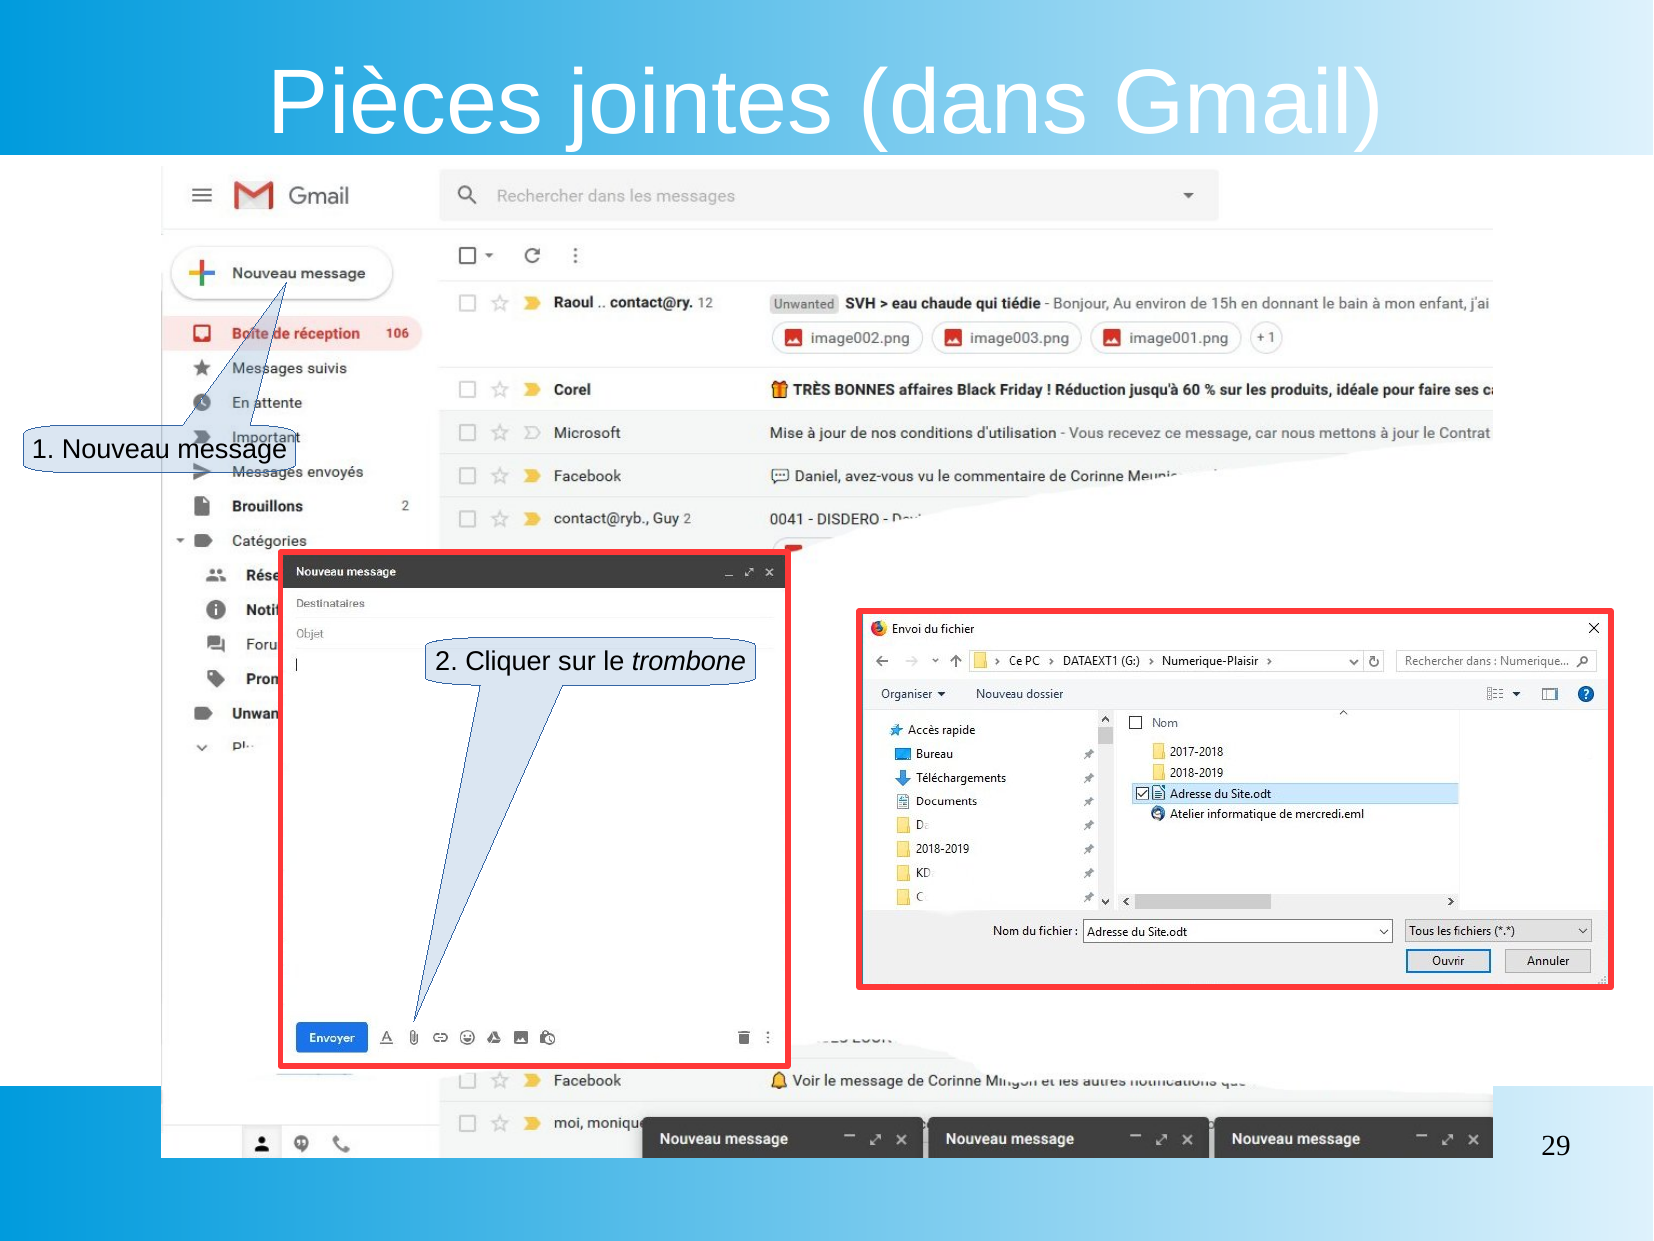

# Pièces jointes (dans Gmail)
1. Nouveau message
2. Cliquer sur le trombone
29